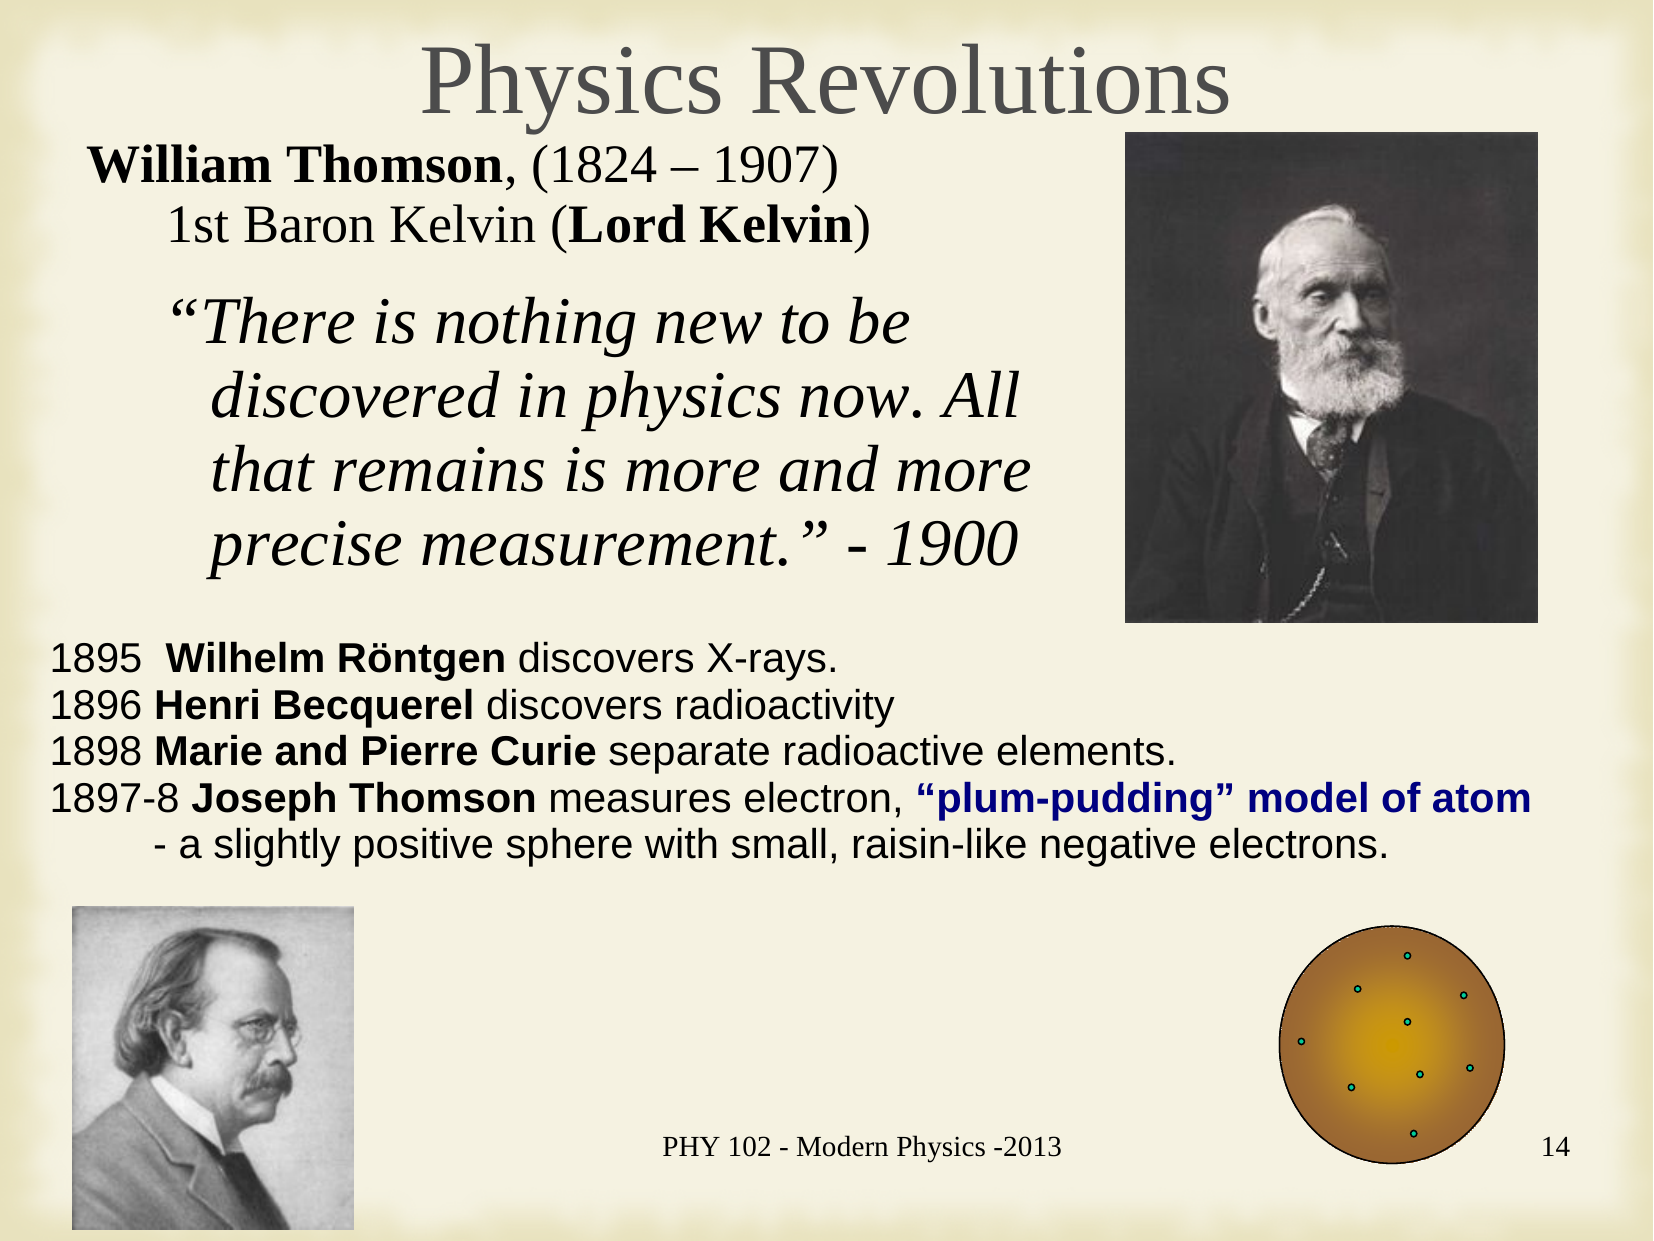

# Physics Revolutions
William Thomson, (1824 – 1907)
 1st Baron Kelvin (Lord Kelvin)
“There is nothing new to be discovered in physics now. All that remains is more and more precise measurement.” - 1900
1895 Wilhelm Röntgen discovers X-rays.
1896 Henri Becquerel discovers radioactivity
1898 Marie and Pierre Curie separate radioactive elements.
1897-8 Joseph Thomson measures electron, “plum-pudding” model of atom
 - a slightly positive sphere with small, raisin-like negative electrons.
PHY 102 - Modern Physics -2013
14